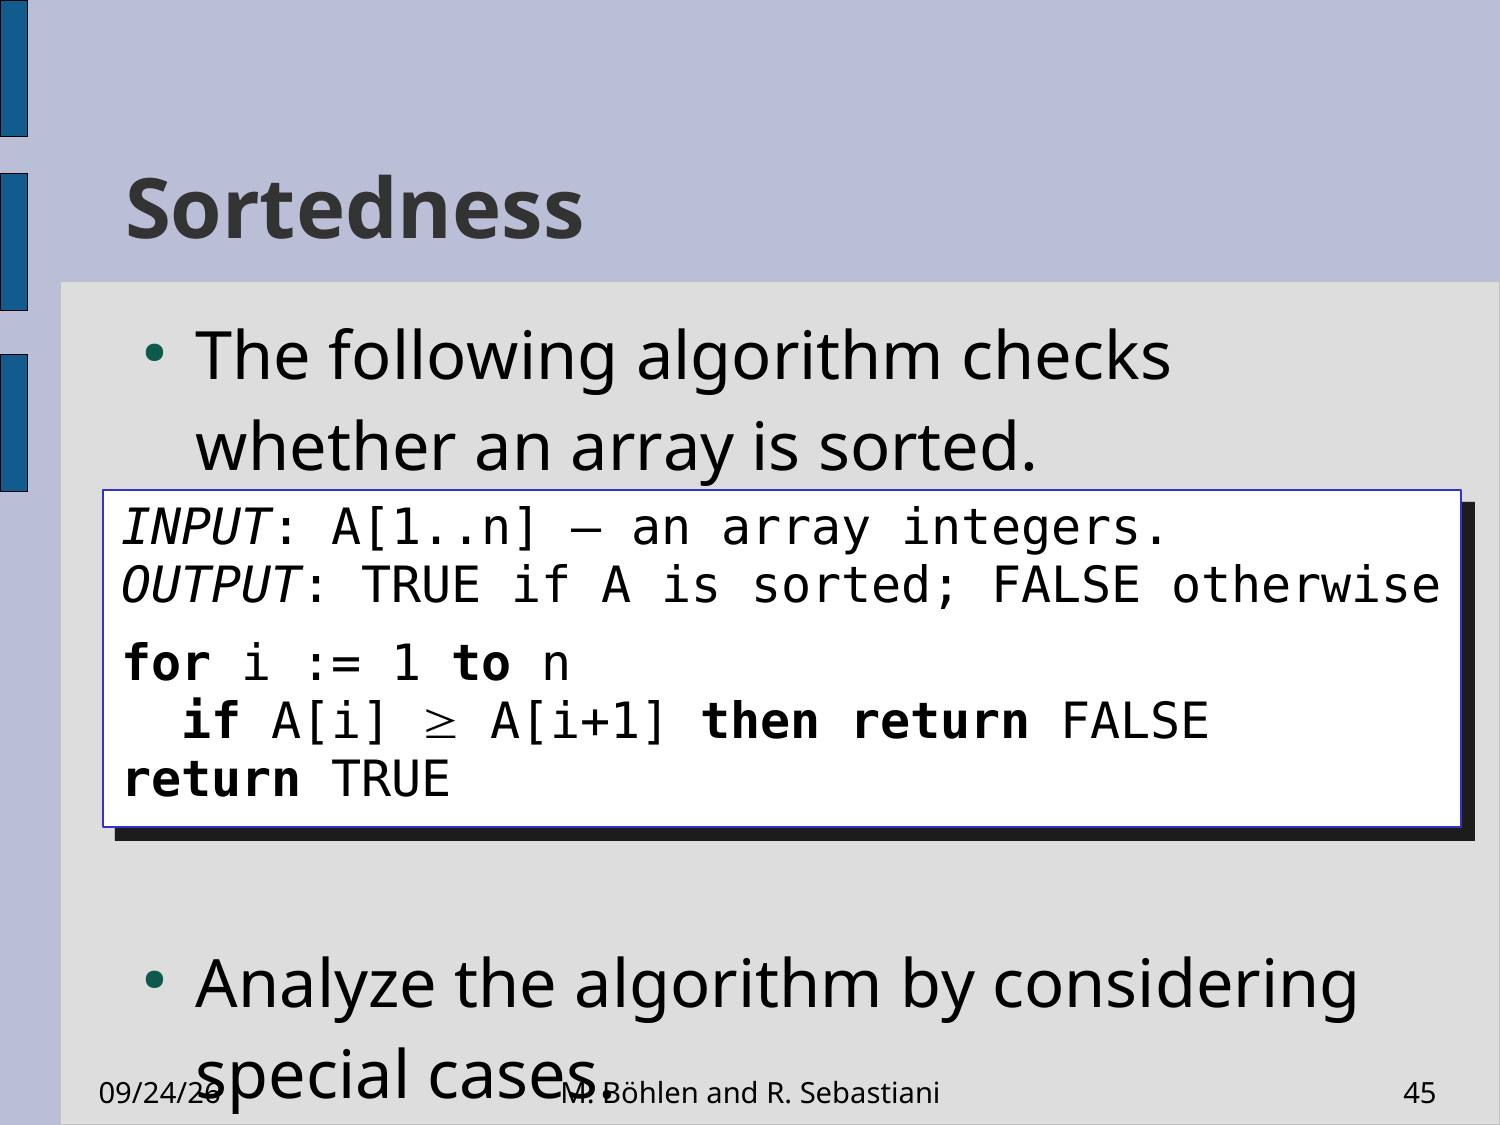

# Sortedness
The following algorithm checks whether an array is sorted.
Analyze the algorithm by considering special cases.
INPUT: A[1..n] – an array integers.
OUTPUT: TRUE if A is sorted; FALSE otherwise
for i := 1 to n
 if A[i]  A[i+1] then return FALSE
return TRUE
M. Böhlen and R. Sebastiani
45